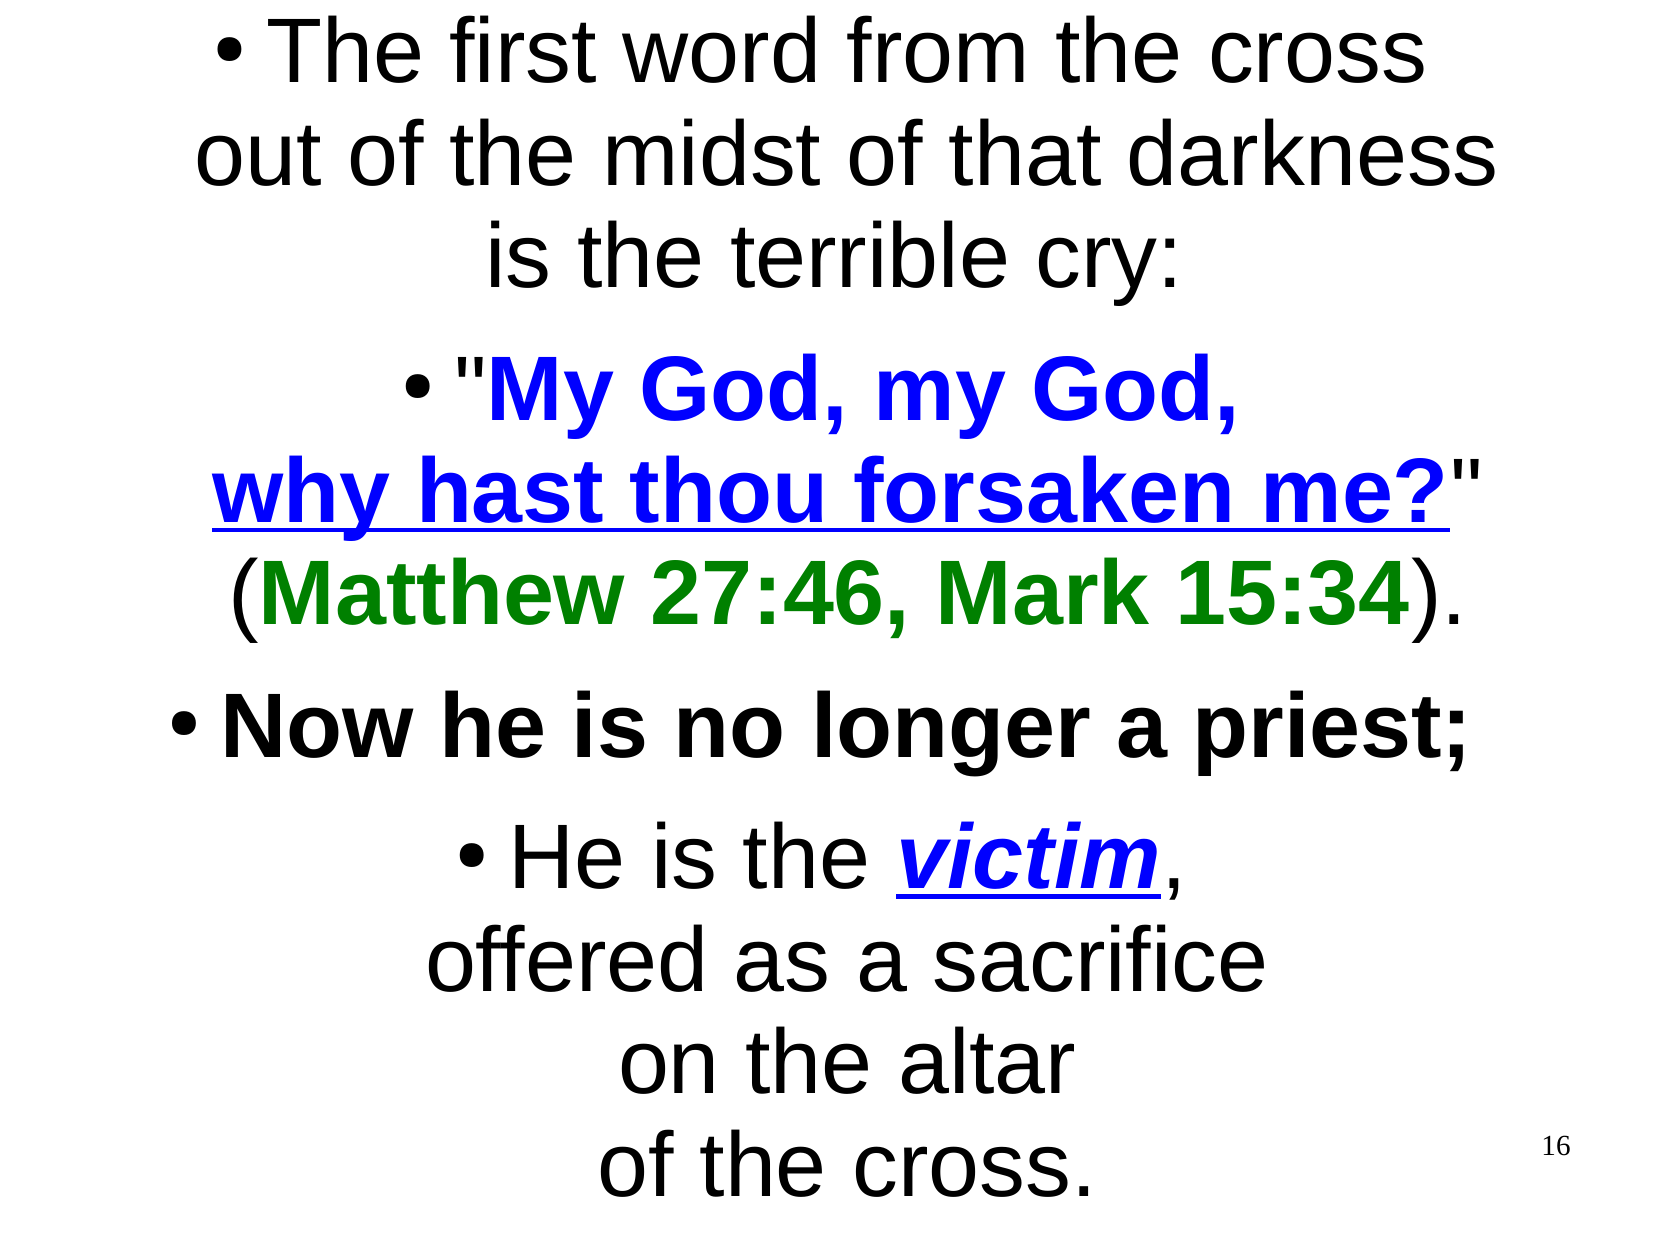

# The first word from the cross out of the midst of that darkness is the terrible cry:
"My God, my God,
why hast thou forsaken me?"
(Matthew 27:46, Mark 15:34).
Now he is no longer a priest;
He is the victim,
offered as a sacrifice
on the altar
of the cross.
16